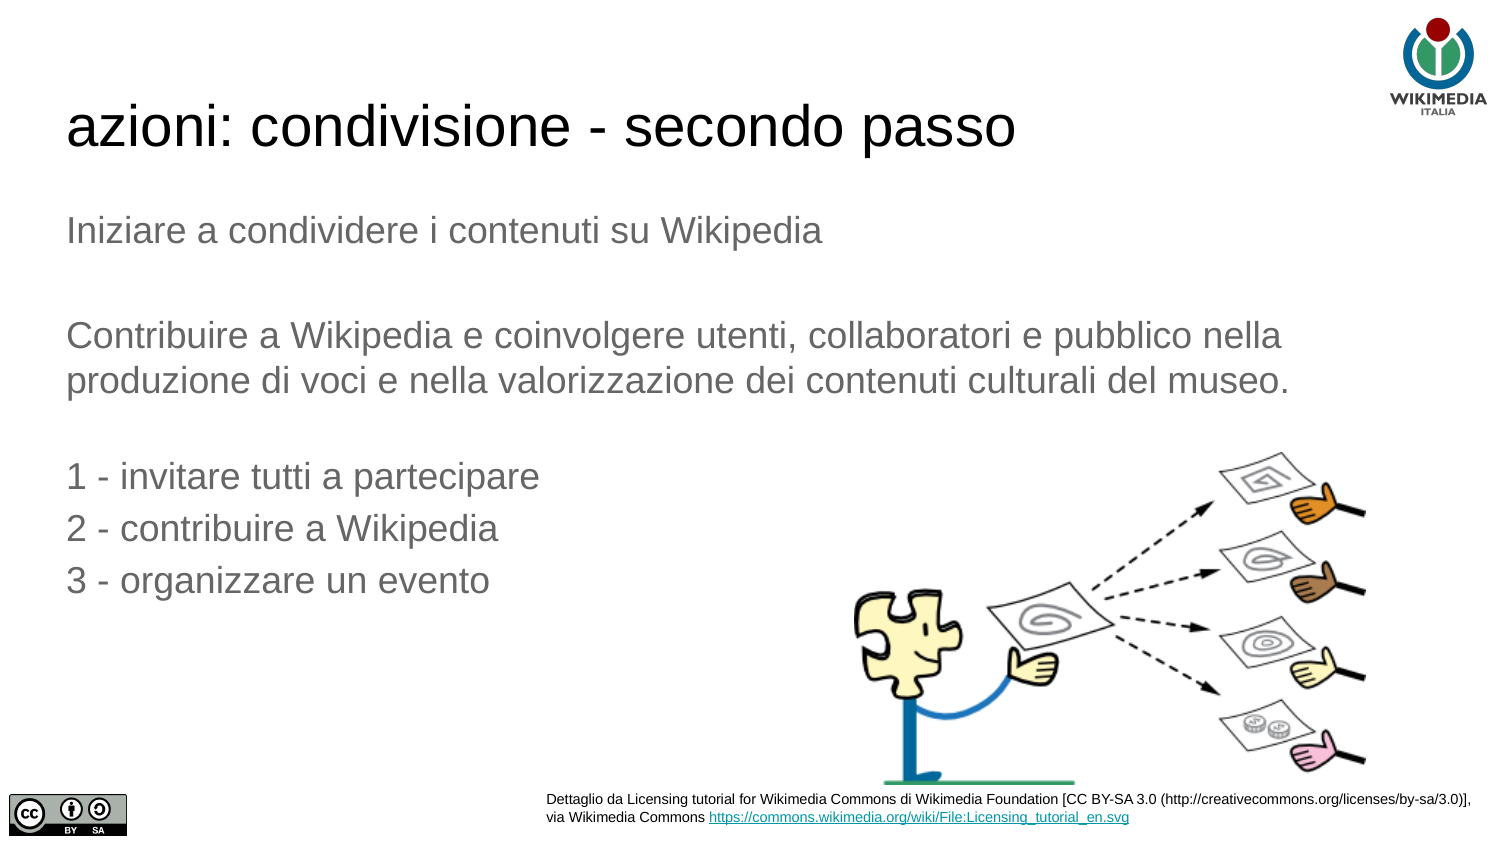

# azioni: condivisione - secondo passo
Iniziare a condividere i contenuti su Wikipedia
Contribuire a Wikipedia e coinvolgere utenti, collaboratori e pubblico nella produzione di voci e nella valorizzazione dei contenuti culturali del museo.
1 - invitare tutti a partecipare
2 - contribuire a Wikipedia
3 - organizzare un evento
Dettaglio da Licensing tutorial for Wikimedia Commons di Wikimedia Foundation [CC BY-SA 3.0 (http://creativecommons.org/licenses/by-sa/3.0)], via Wikimedia Commons https://commons.wikimedia.org/wiki/File:Licensing_tutorial_en.svg